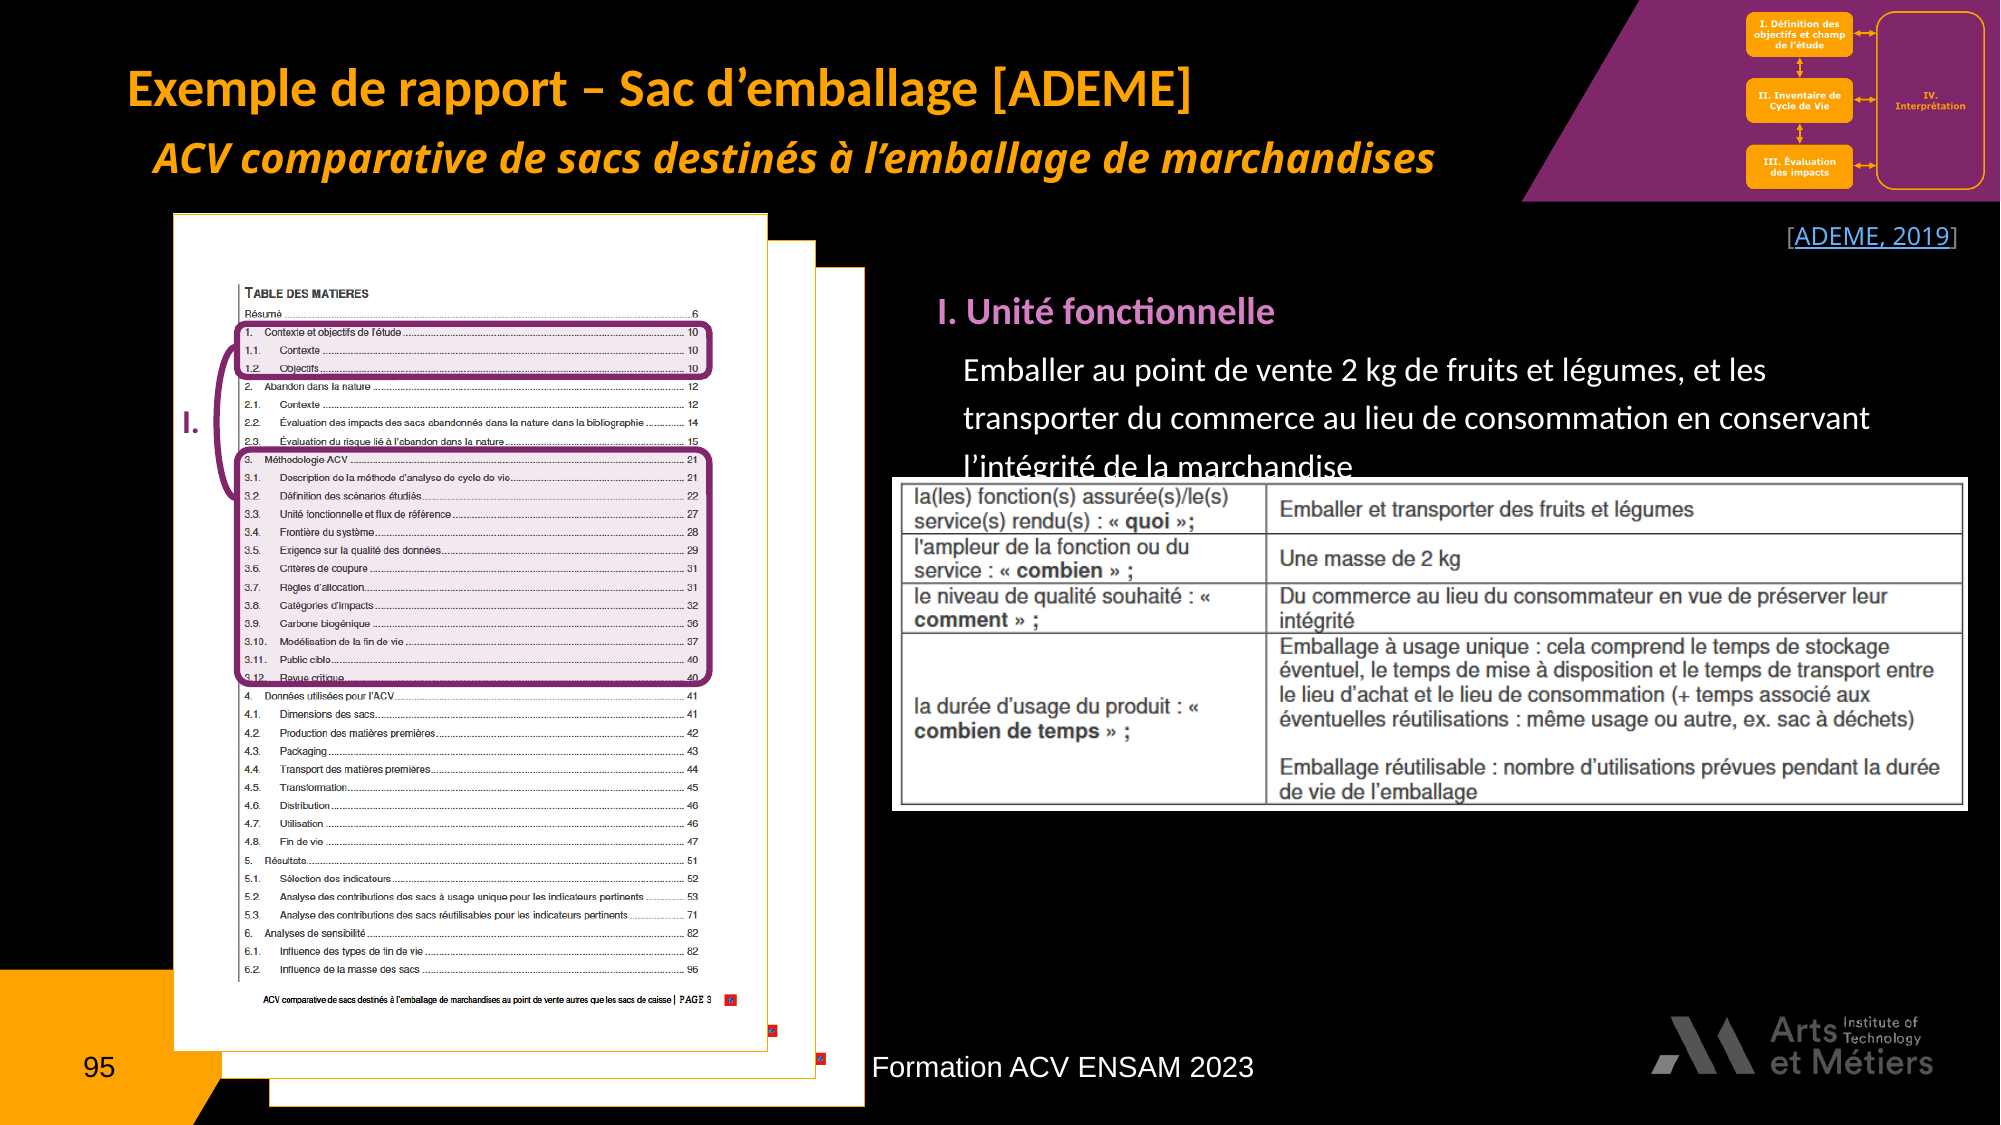

# Exemple de rapport – Sac d’emballage [ADEME]
ACV comparative de sacs destinés à l’emballage de marchandises
[ADEME, 2019]
I. Unité fonctionnelle
Emballer au point de vente 2 kg de fruits et légumes, et les transporter du commerce au lieu de consommation en conservant l’intégrité de la marchandise
I. Flux de référence (caractéristiques à adapter)
I.